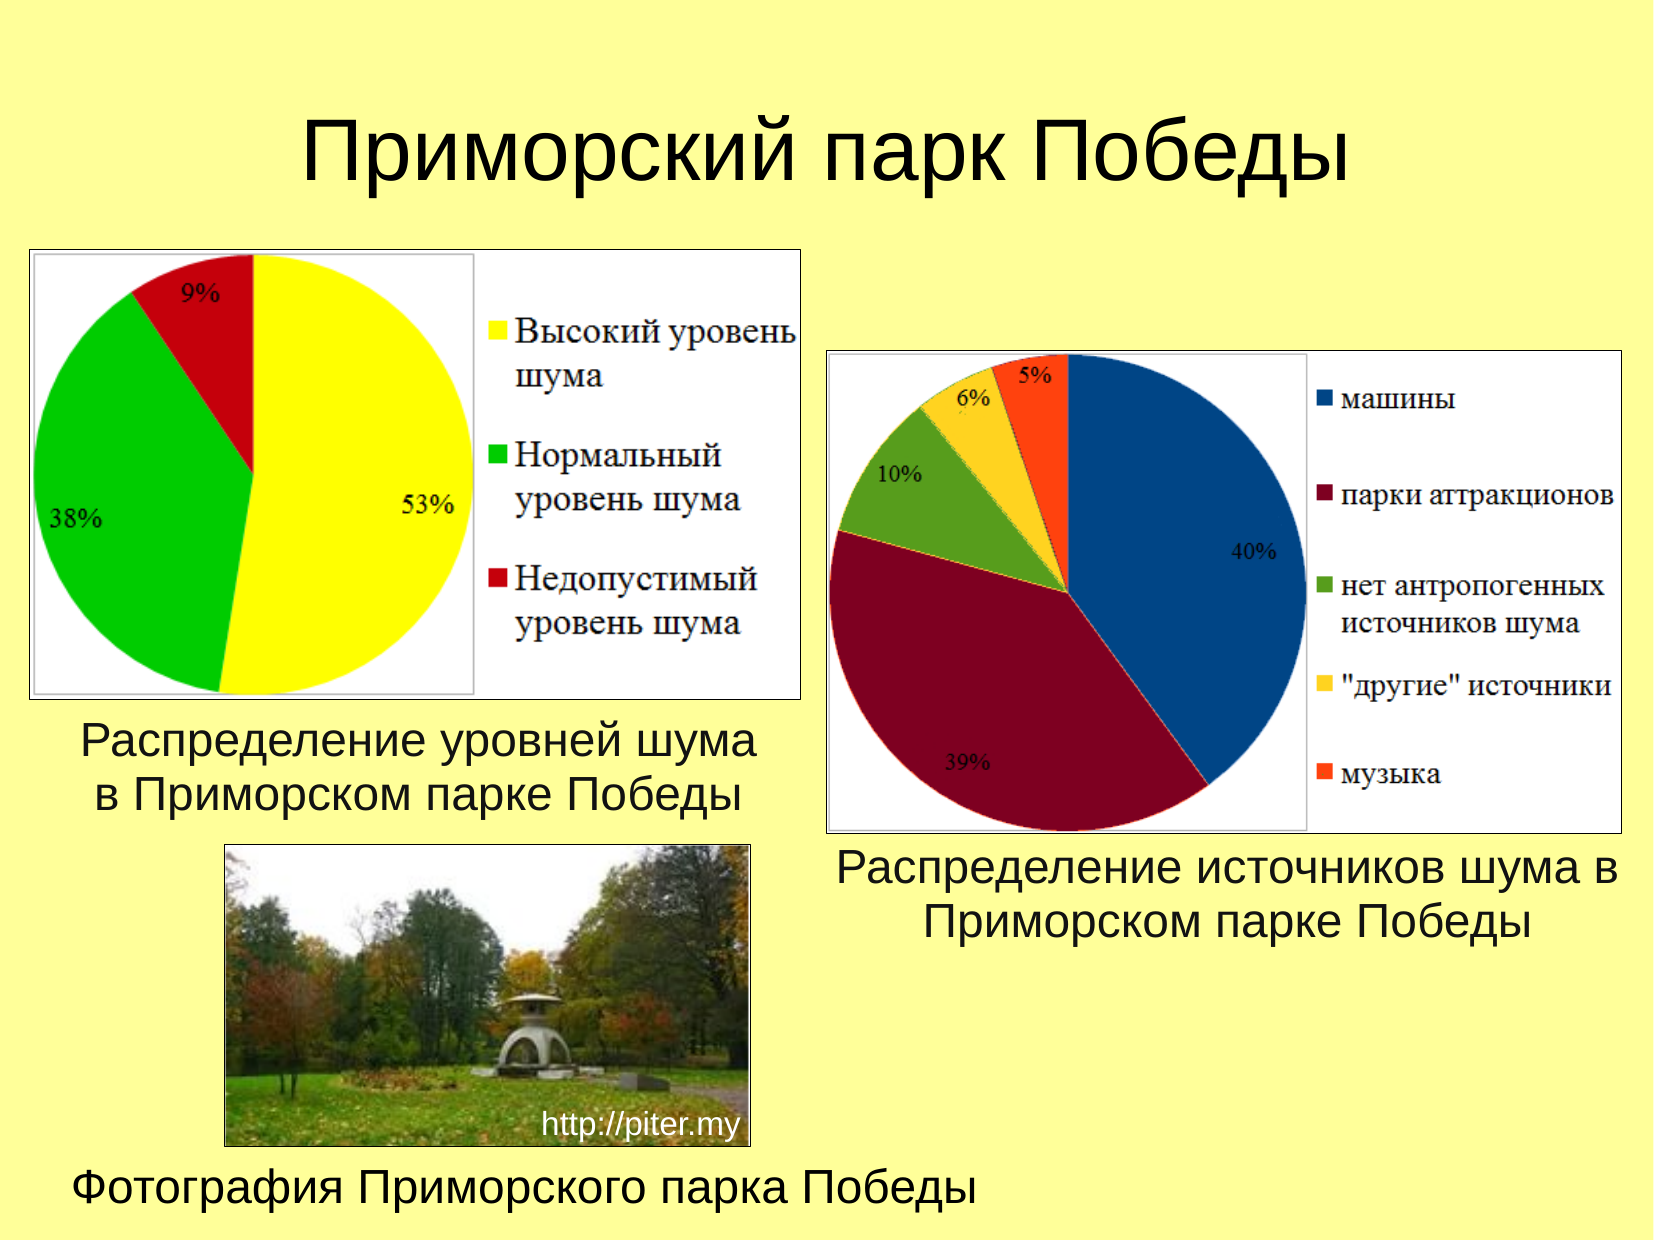

# Приморский парк Победы
Распределение уровней шума
в Приморском парке Победы
Распределение источников шума в Приморском парке Победы
http://piter.my
Фотография Приморского парка Победы